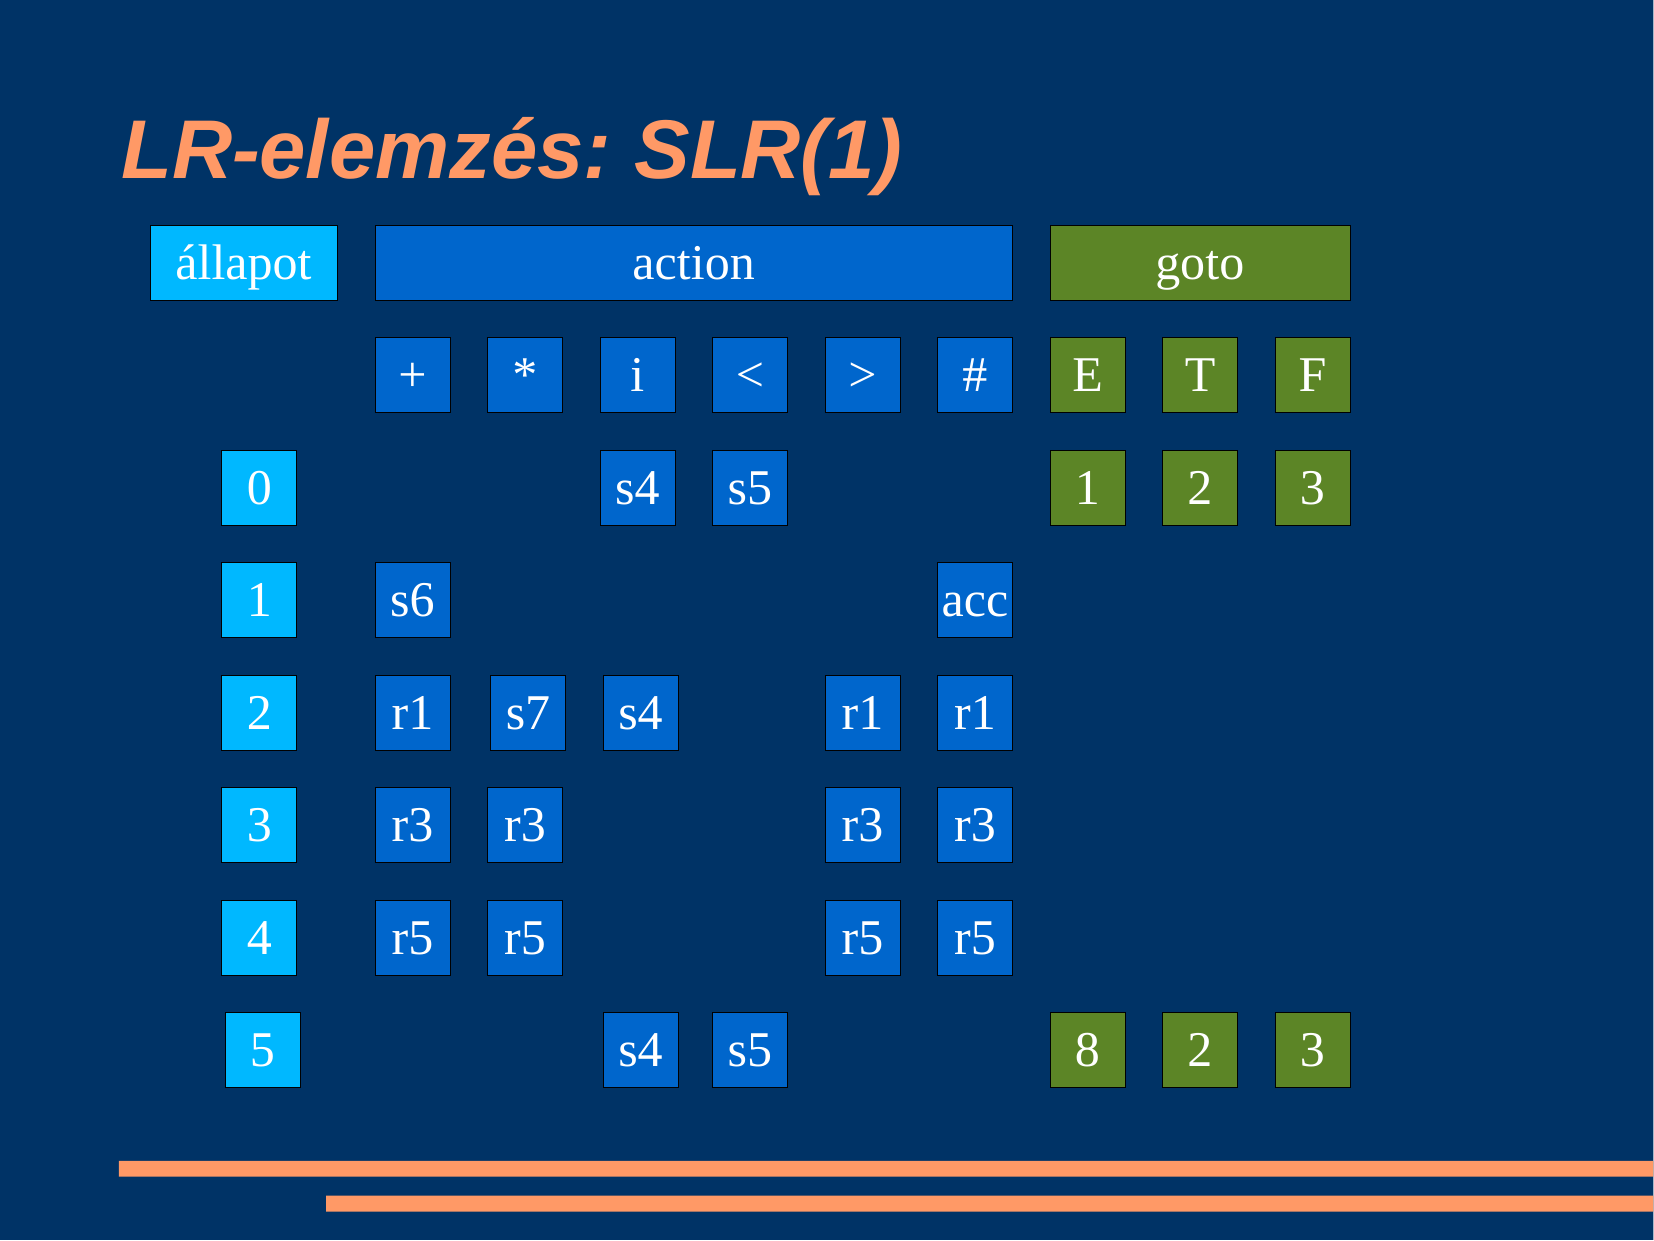

# LR-elemzés: SLR(1)
állapot
action
goto
+
*
i
<
>
#
E
T
F
0
s4
s5
1
2
3
1
s6
acc
2
r1
s7
s4
r1
r1
3
r3
r3
r3
r3
4
r5
r5
r5
r5
5
s4
s5
8
2
3